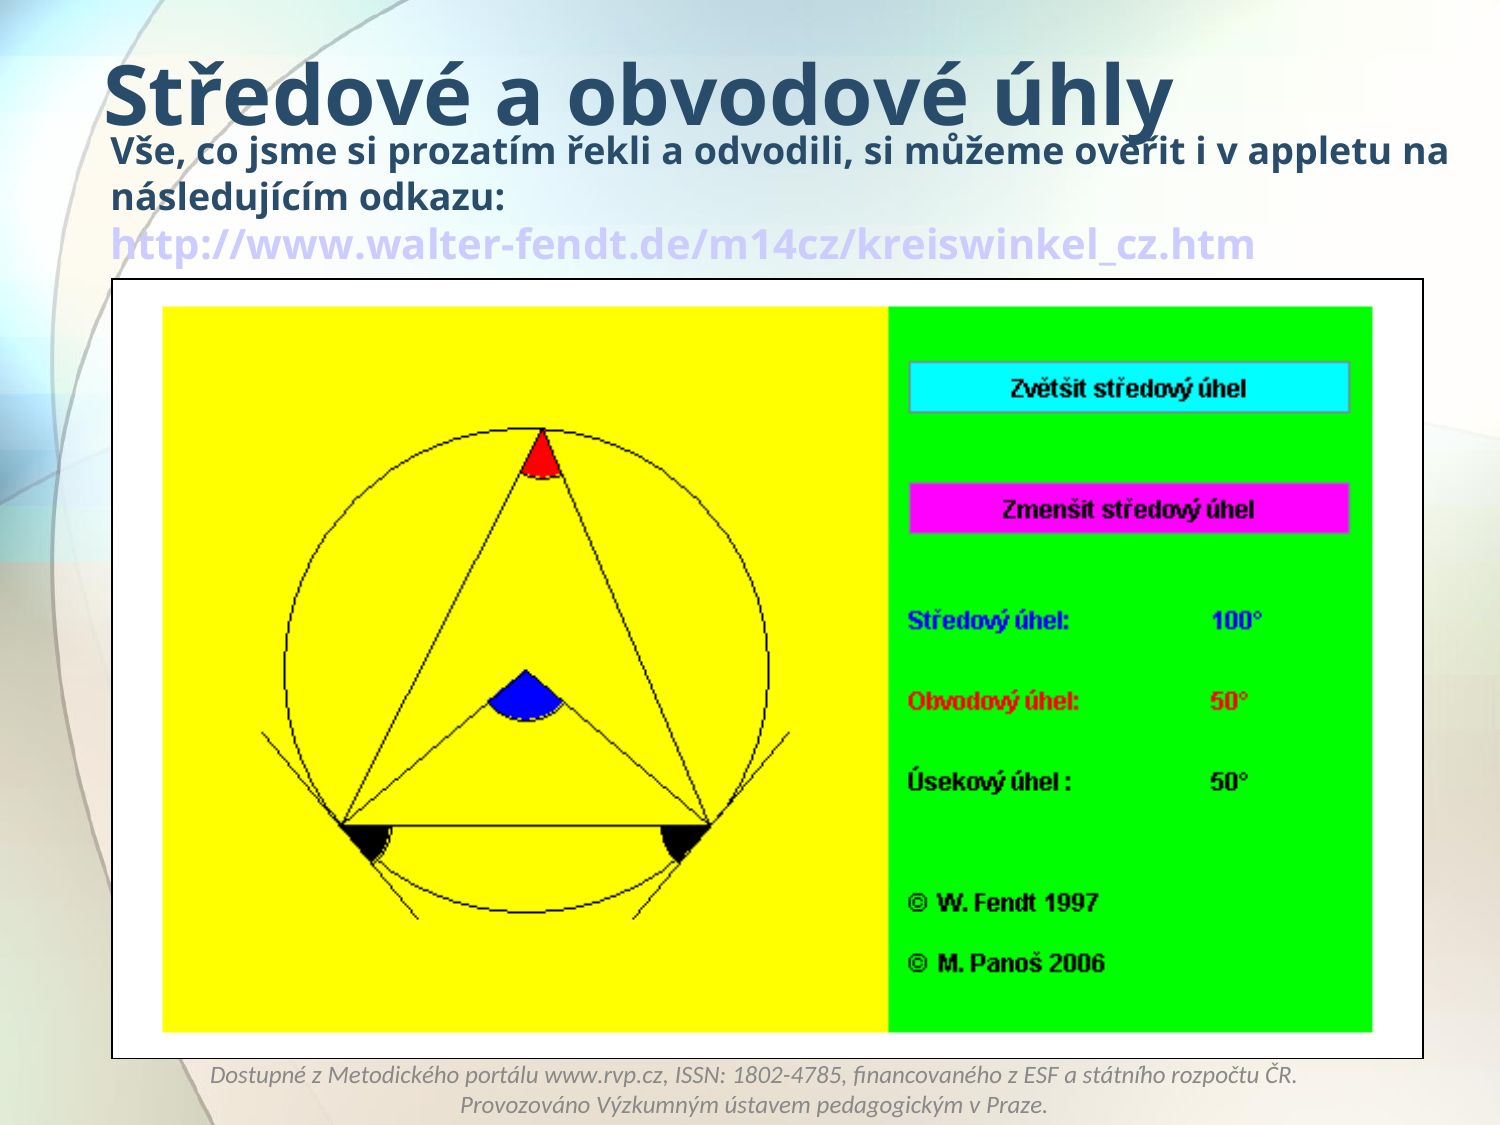

# Středové a obvodové úhly
Vše, co jsme si prozatím řekli a odvodili, si můžeme ověřit i v appletu na následujícím odkazu:
http://www.walter-fendt.de/m14cz/kreiswinkel_cz.htm